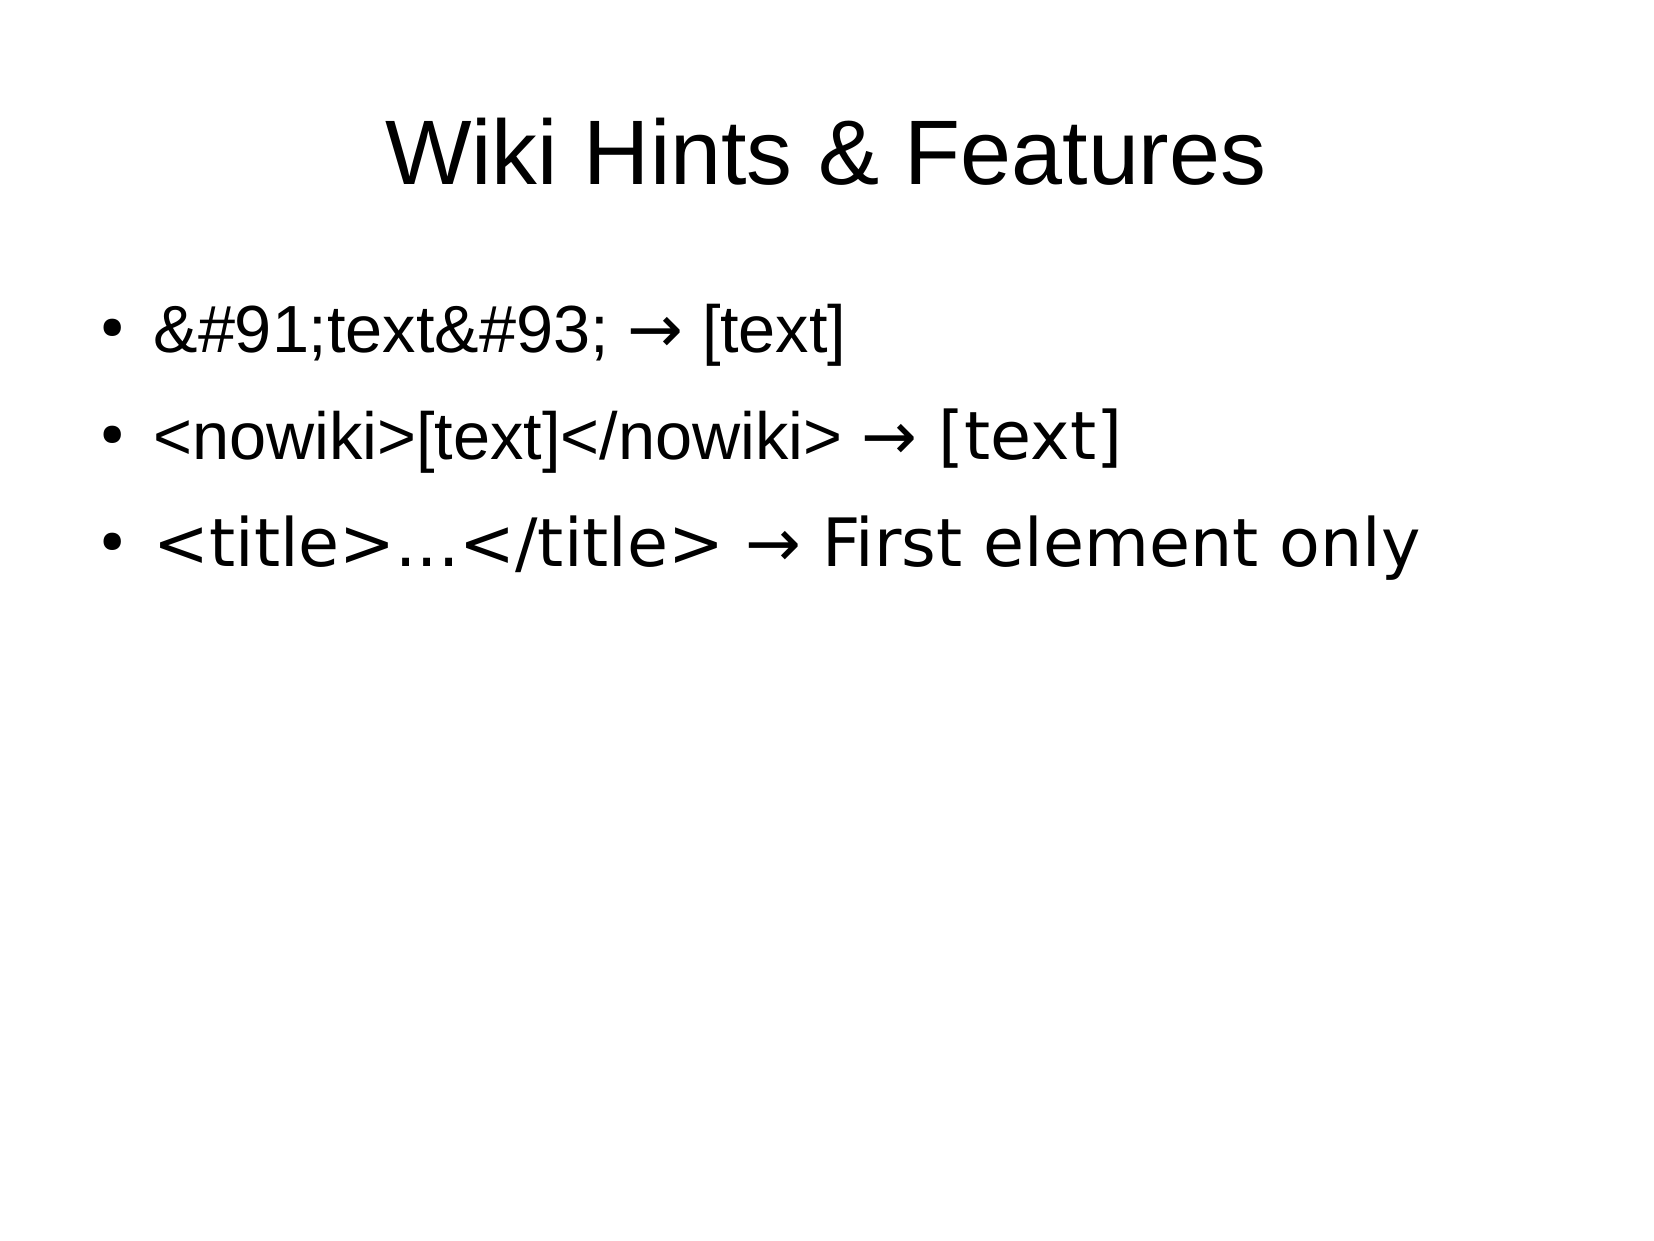

# Wiki Hints & Features
&#91;text&#93; → [text]
<nowiki>[text]</nowiki> → [text]
<title>...</title> → First element only